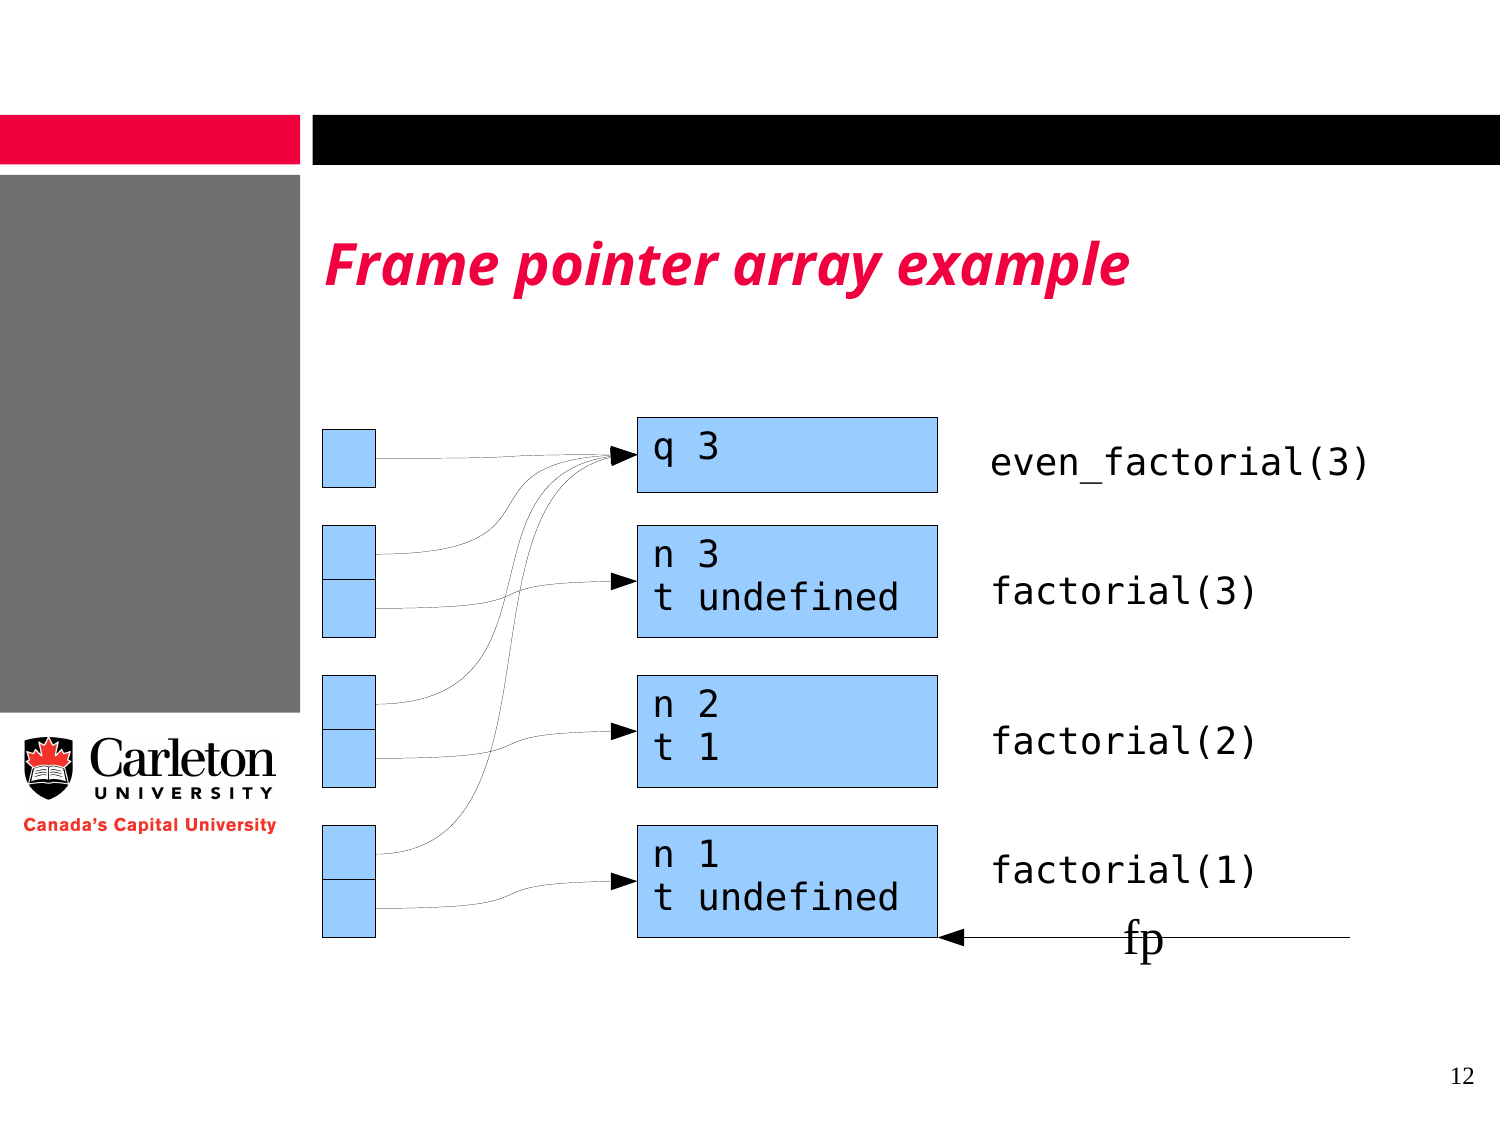

# Frame pointer array example
q 3
even_factorial(3)
n 3
t undefined
factorial(3)
n 2
t 1
factorial(2)
n 1
t undefined
factorial(1)
fp
12